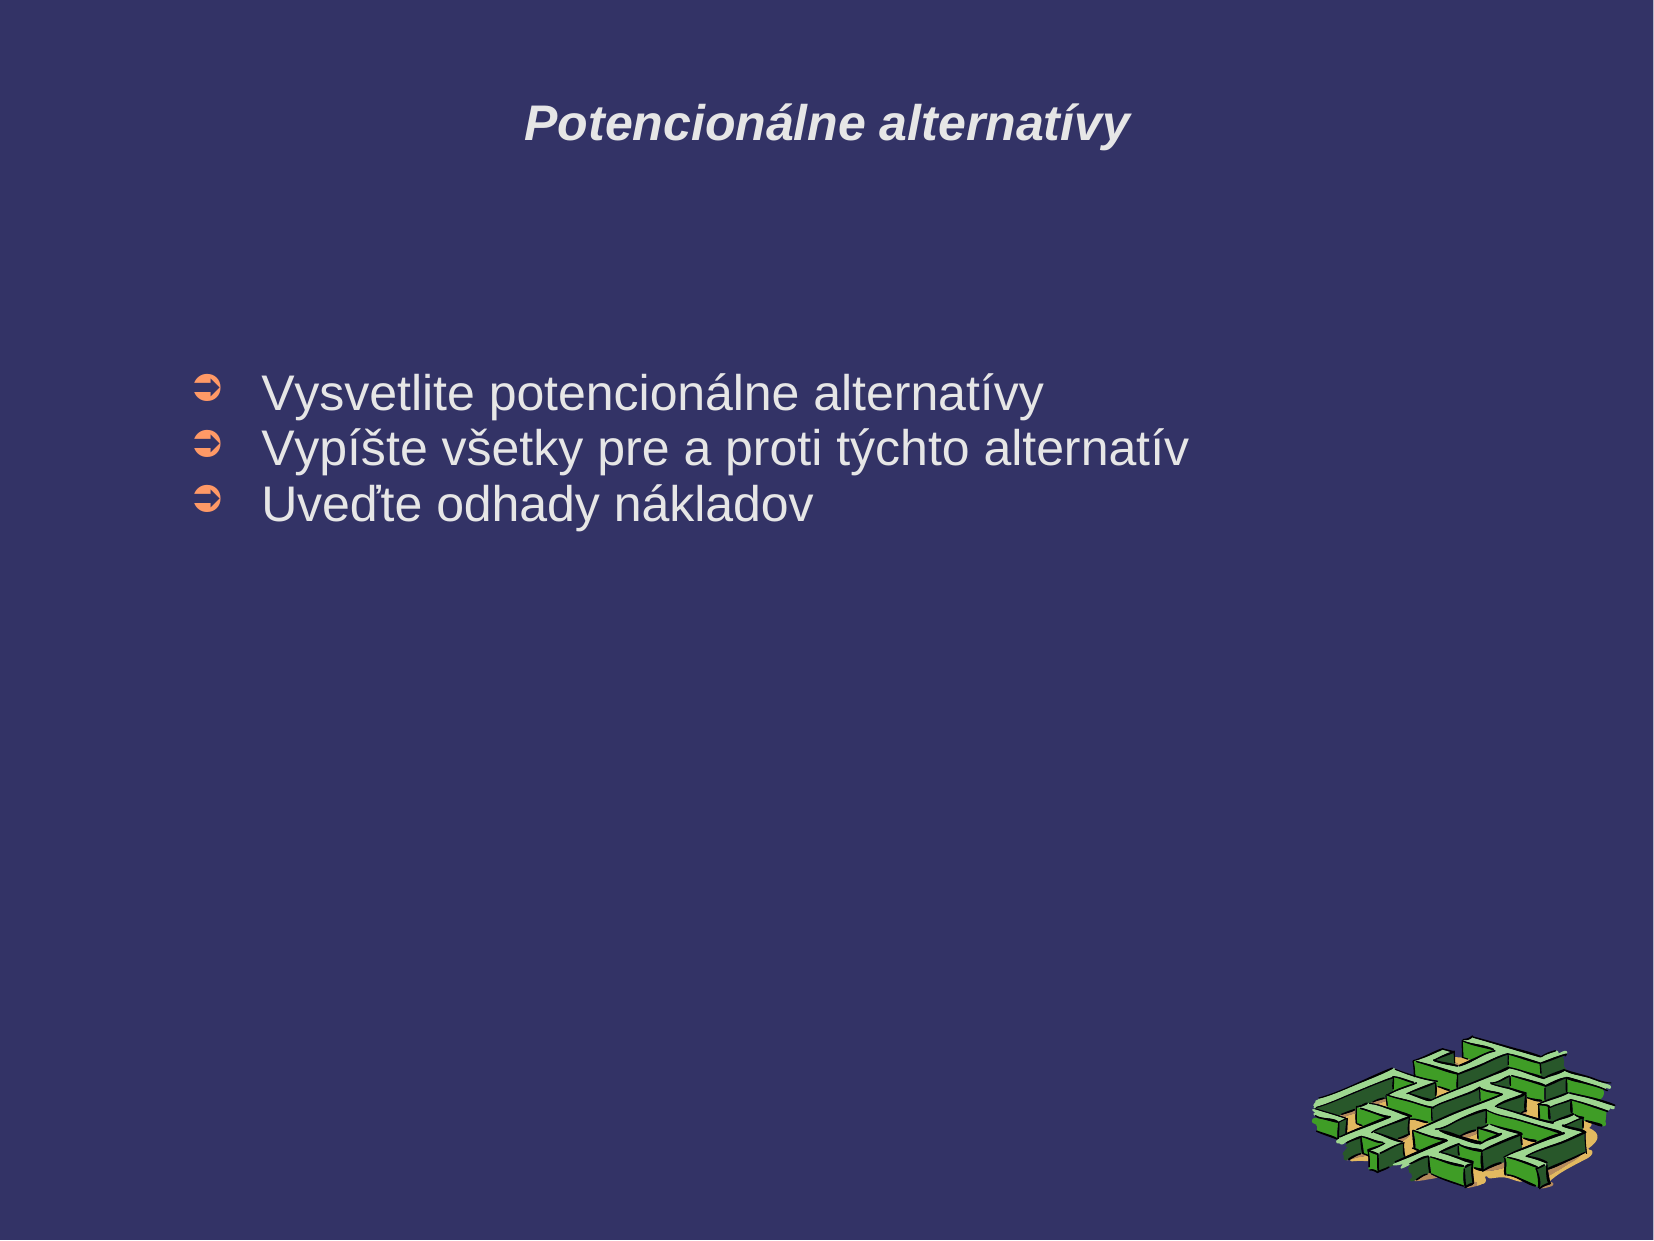

# Potencionálne alternatívy
Vysvetlite potencionálne alternatívy
Vypíšte všetky pre a proti týchto alternatív
Uveďte odhady nákladov